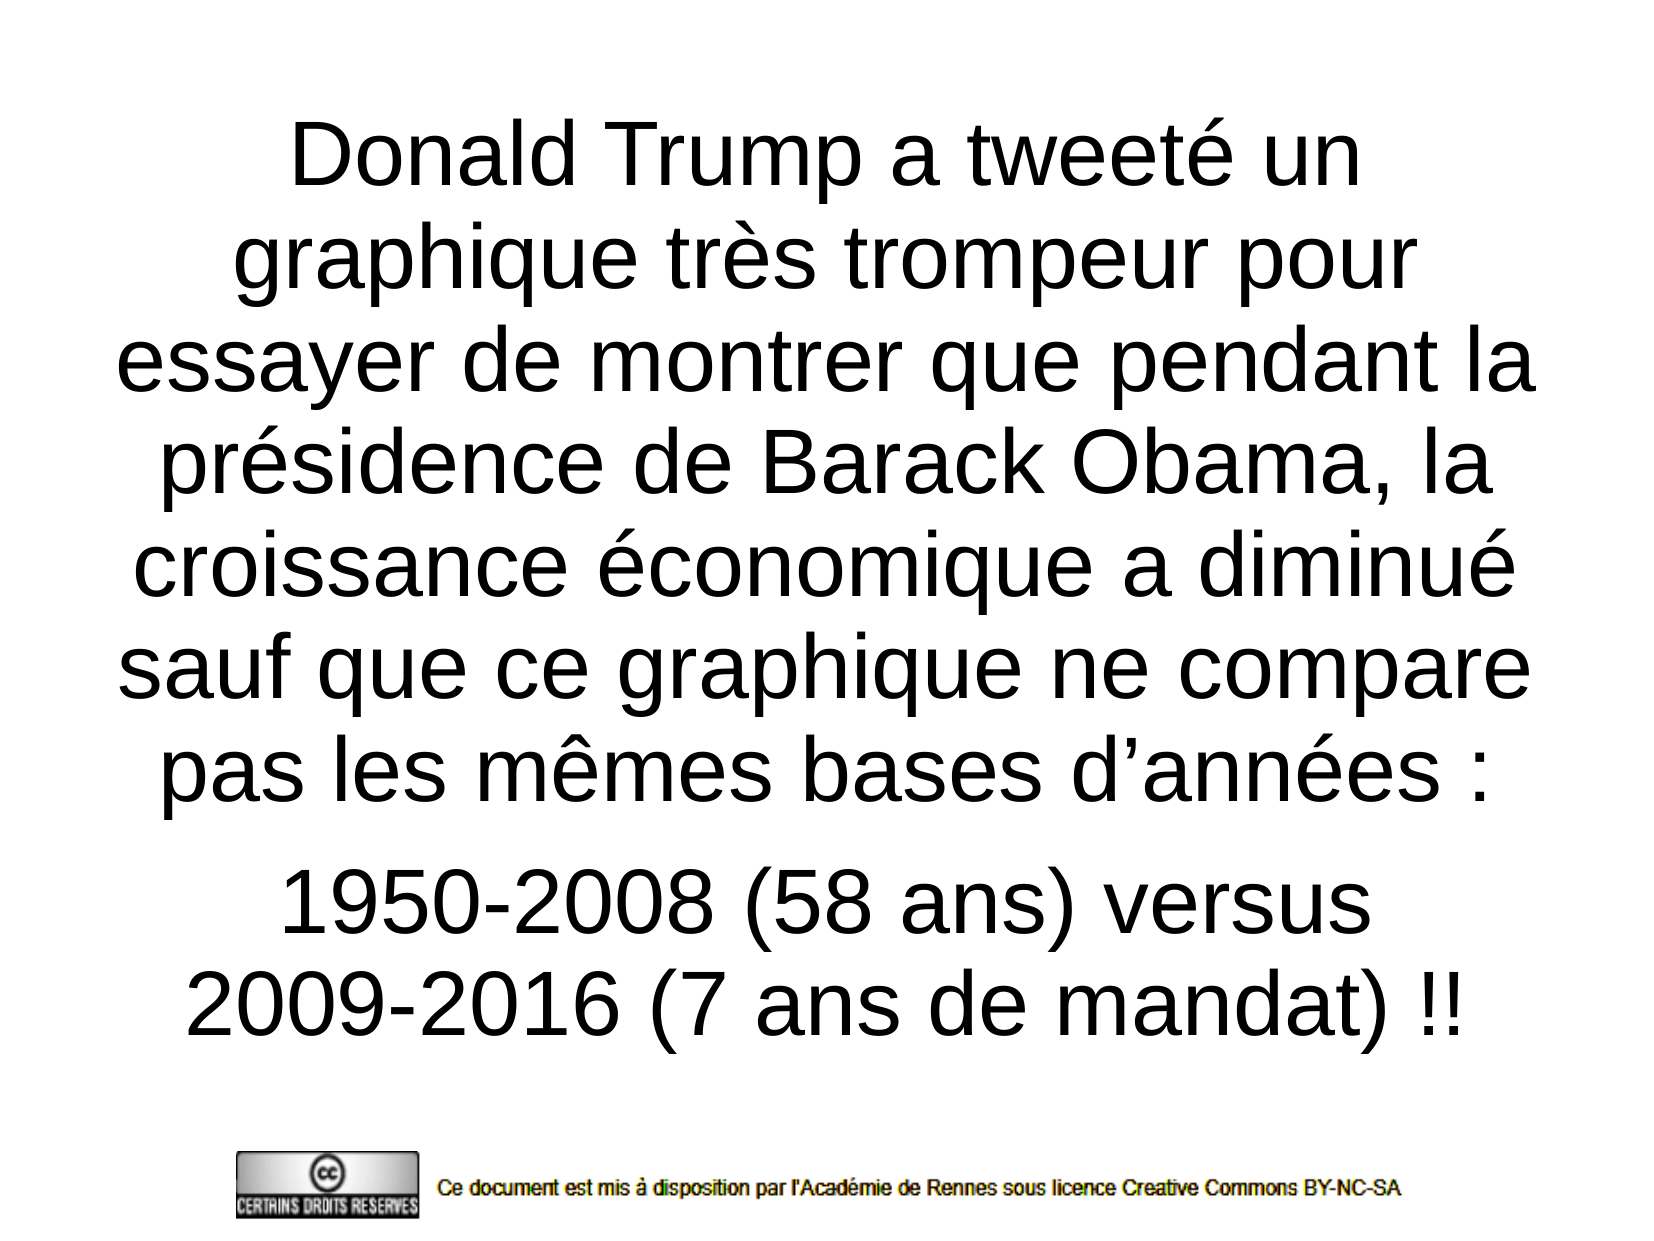

# Donald Trump a tweeté un graphique très trompeur pour essayer de montrer que pendant la présidence de Barack Obama, la croissance économique a diminué sauf que ce graphique ne compare pas les mêmes bases d’années :
1950-2008 (58 ans) versus
2009-2016 (7 ans de mandat) !!